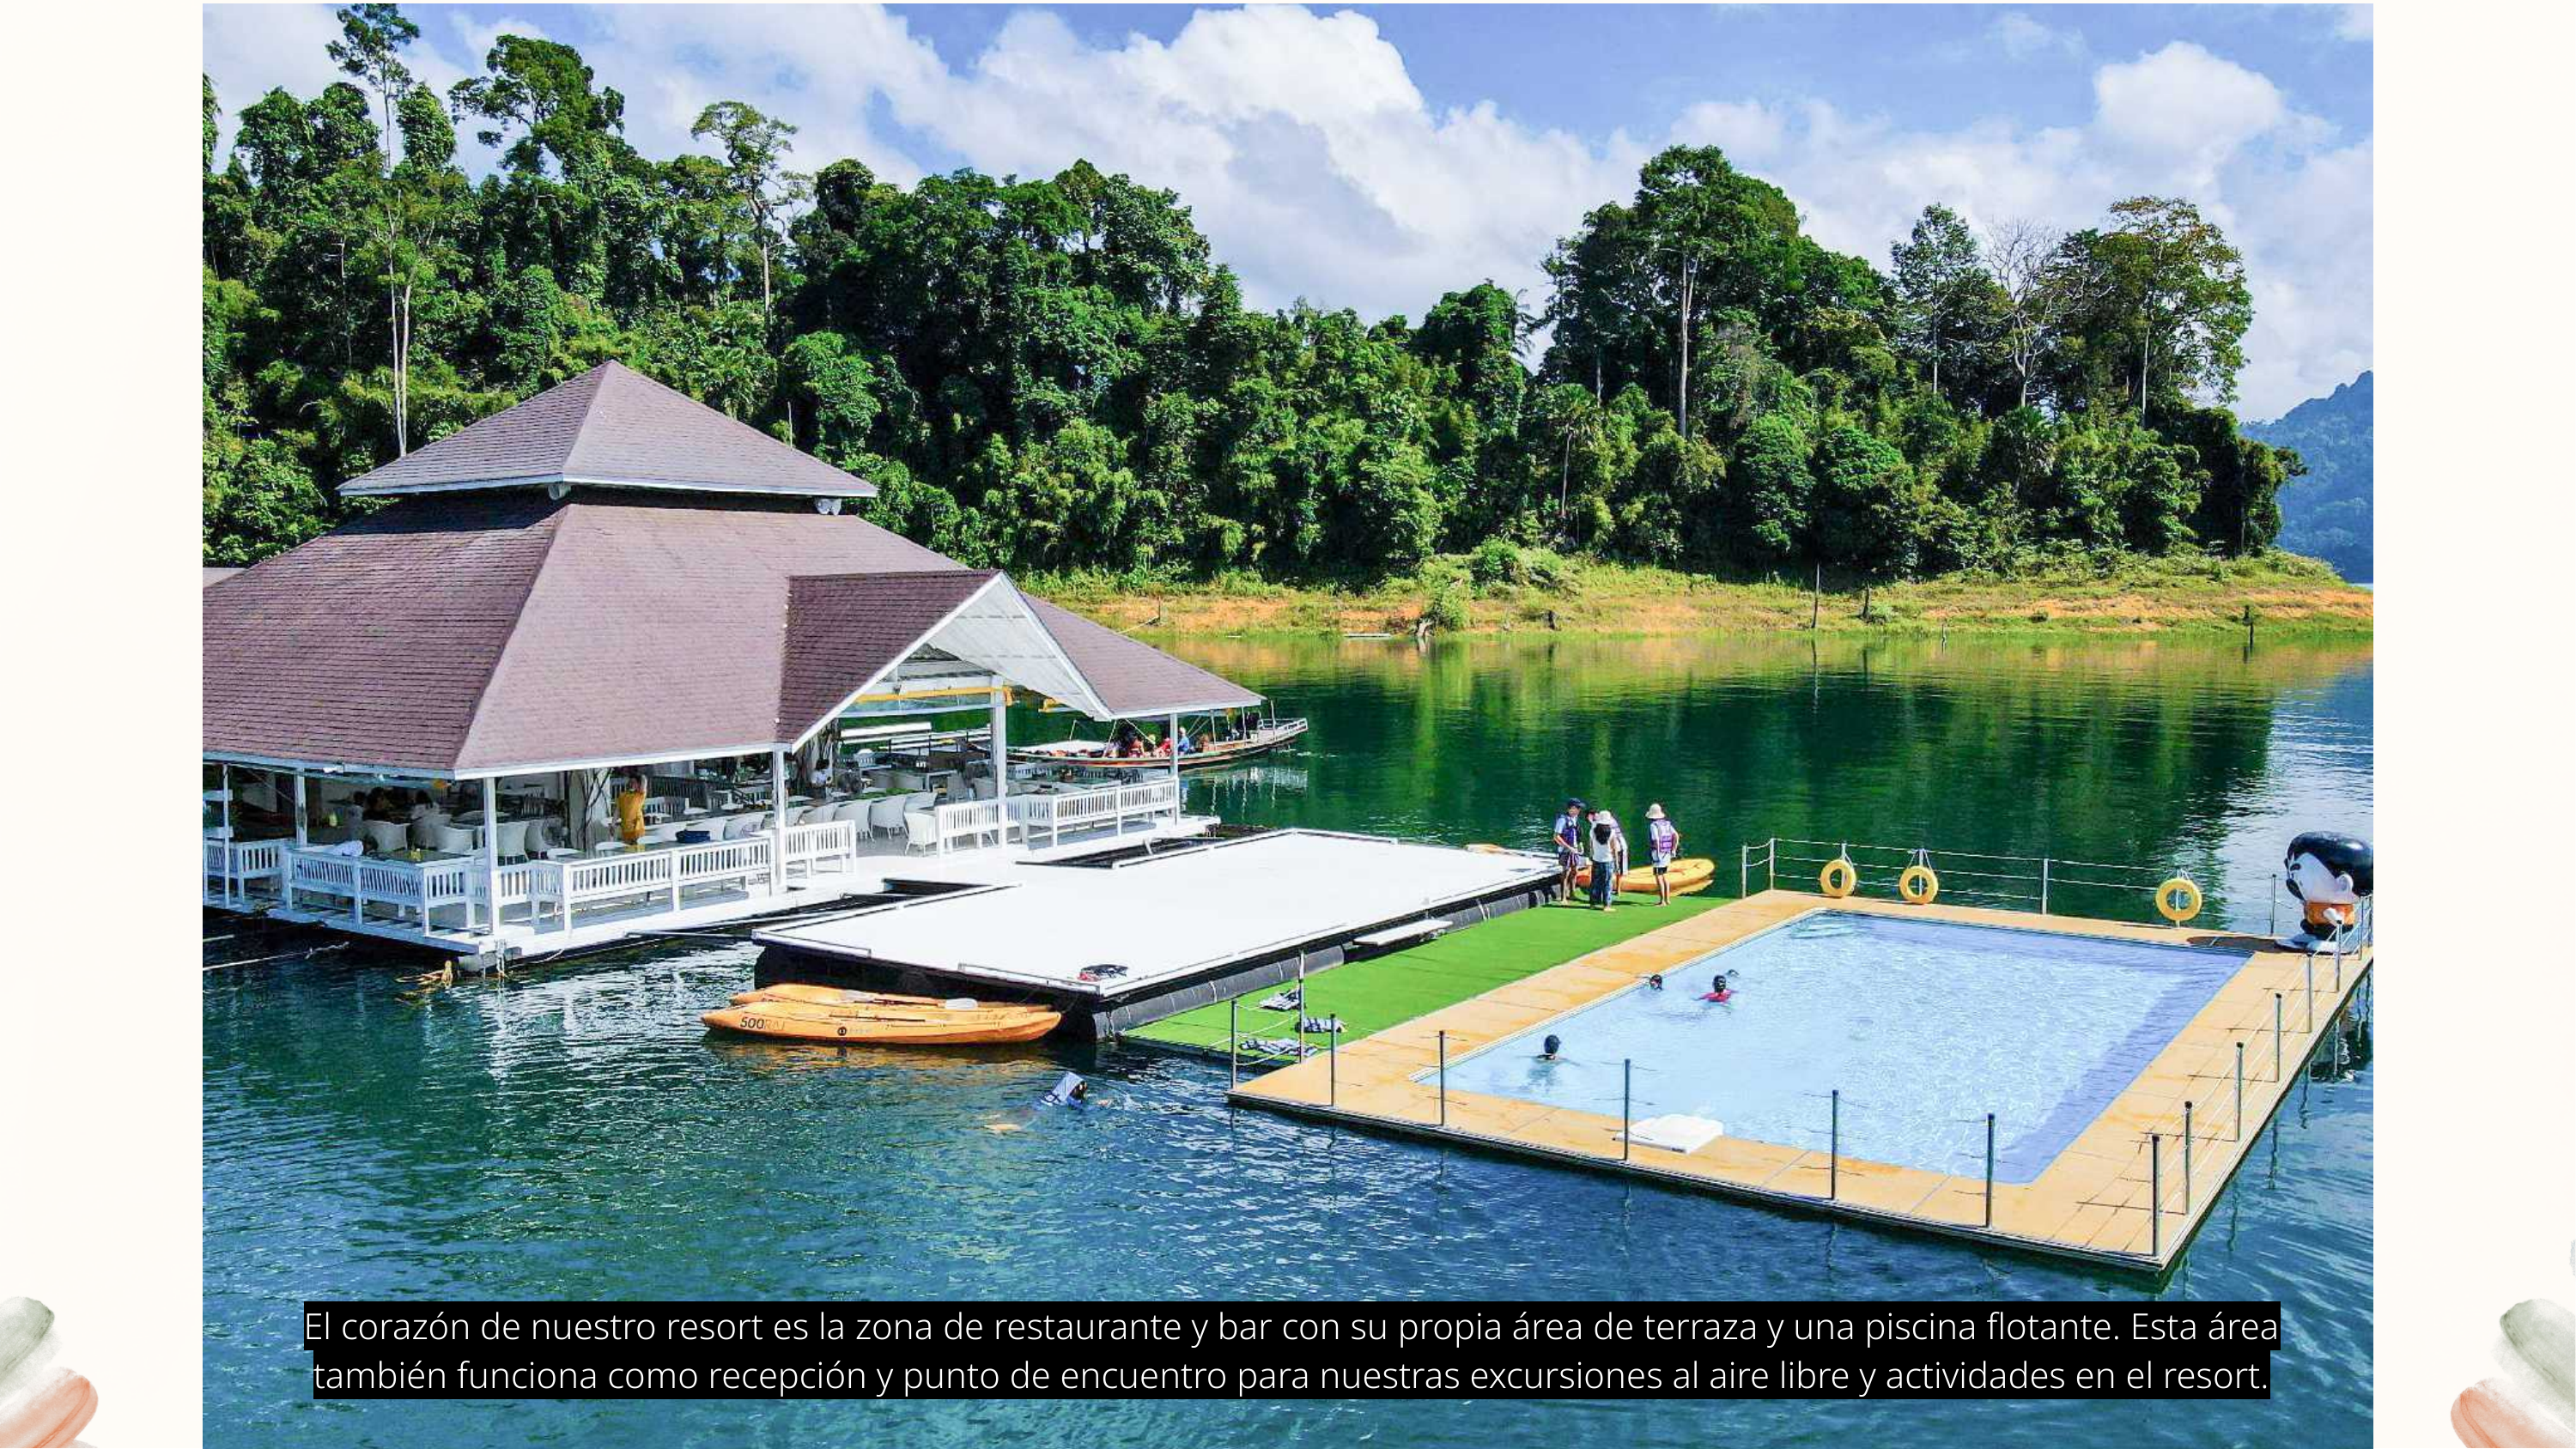

El corazón de nuestro resort es la zona de restaurante y bar con su propia área de terraza y una piscina flotante. Esta área también funciona como recepción y punto de encuentro para nuestras excursiones al aire libre y actividades en el resort.